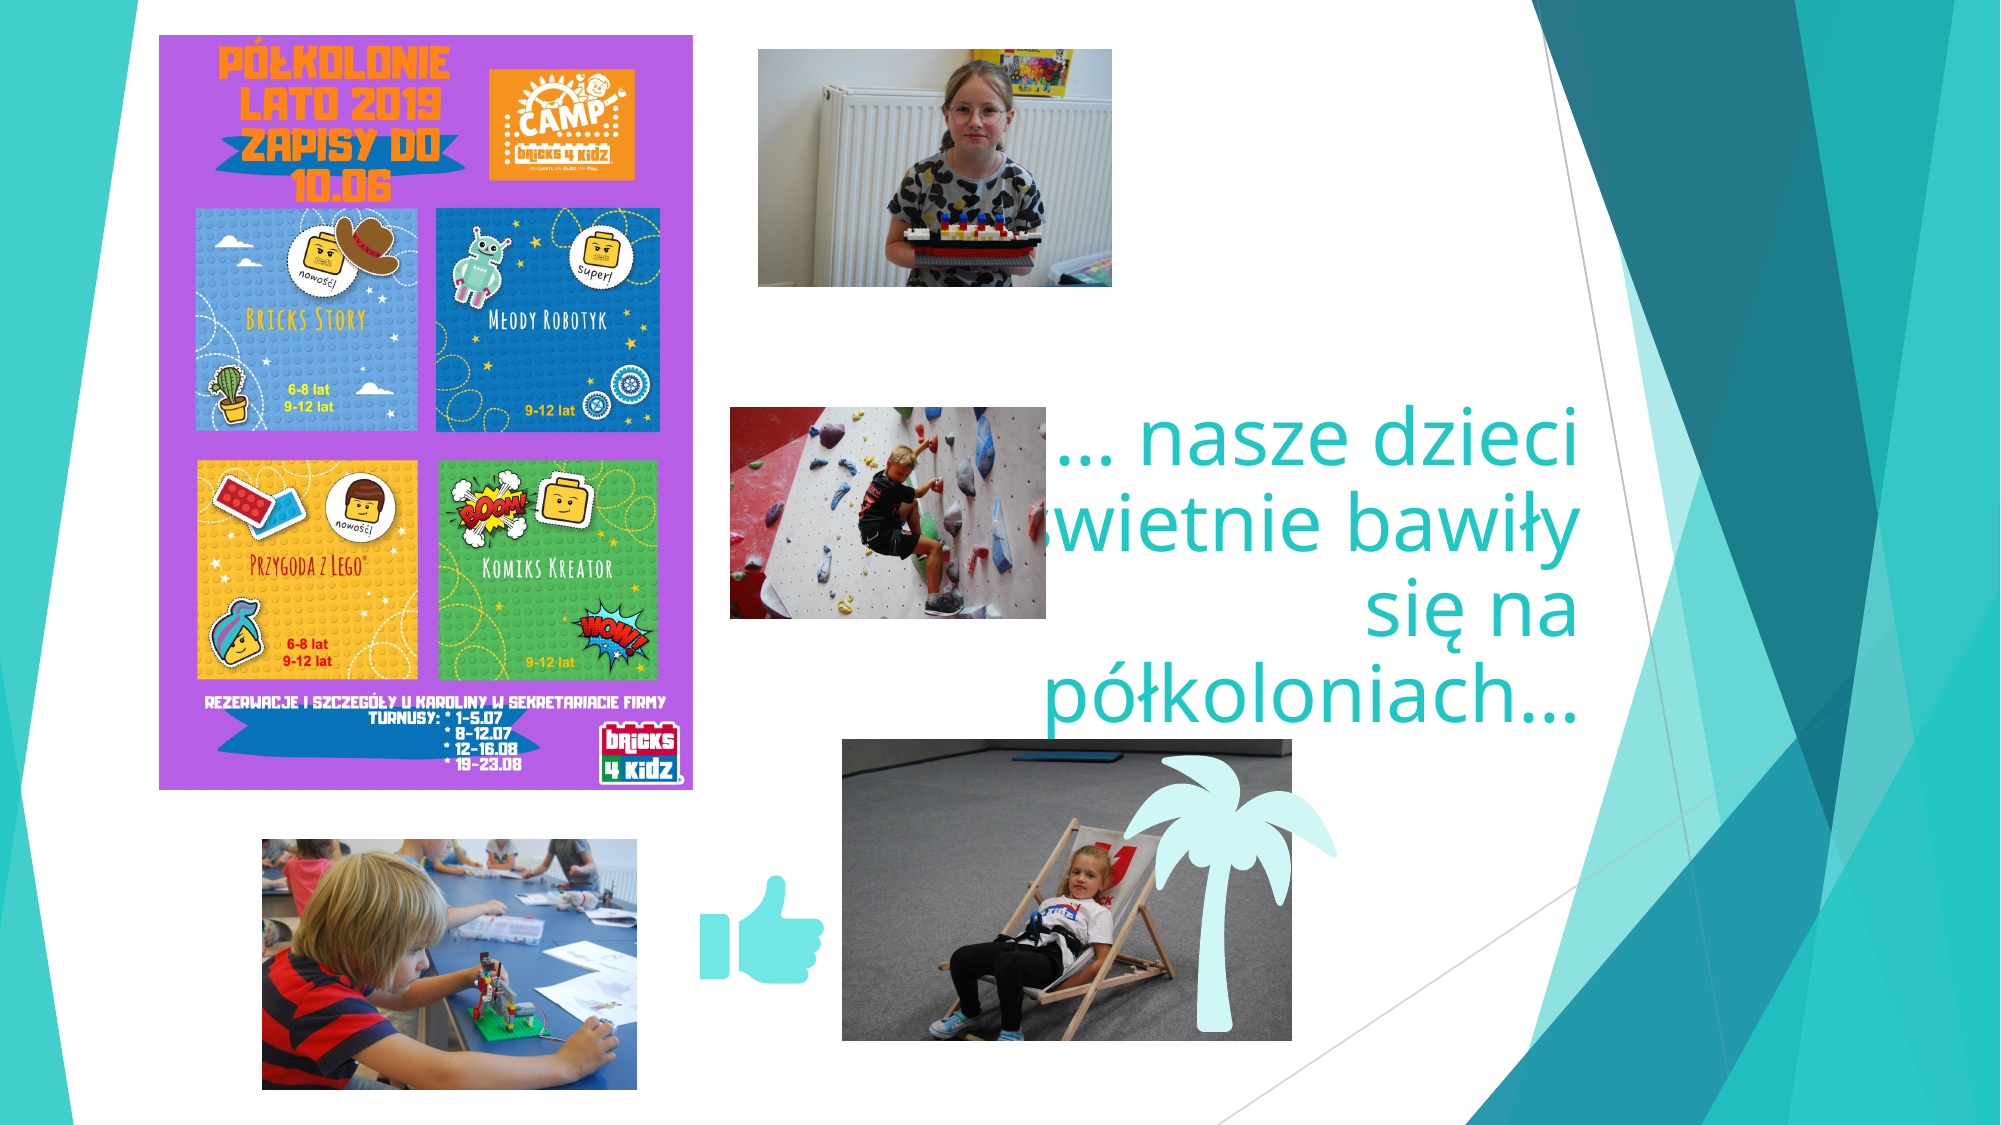

# … nasze dzieci świetnie bawiły się na półkoloniach…